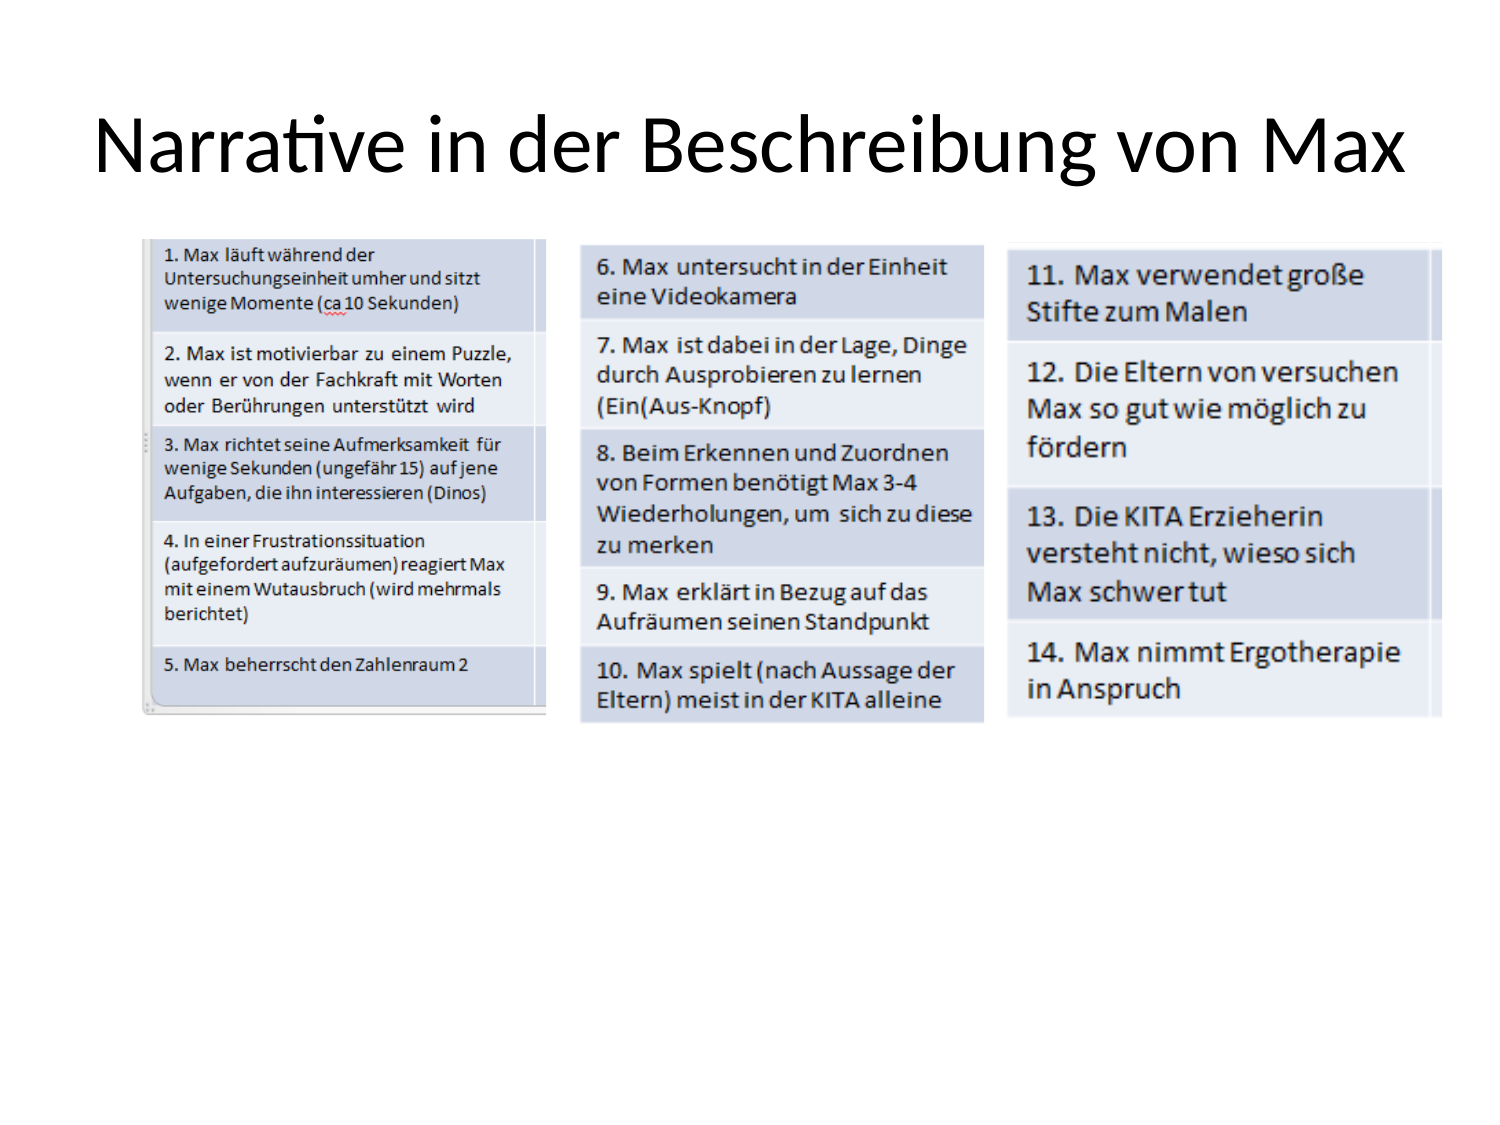

# Narrative in der Beschreibung von Max